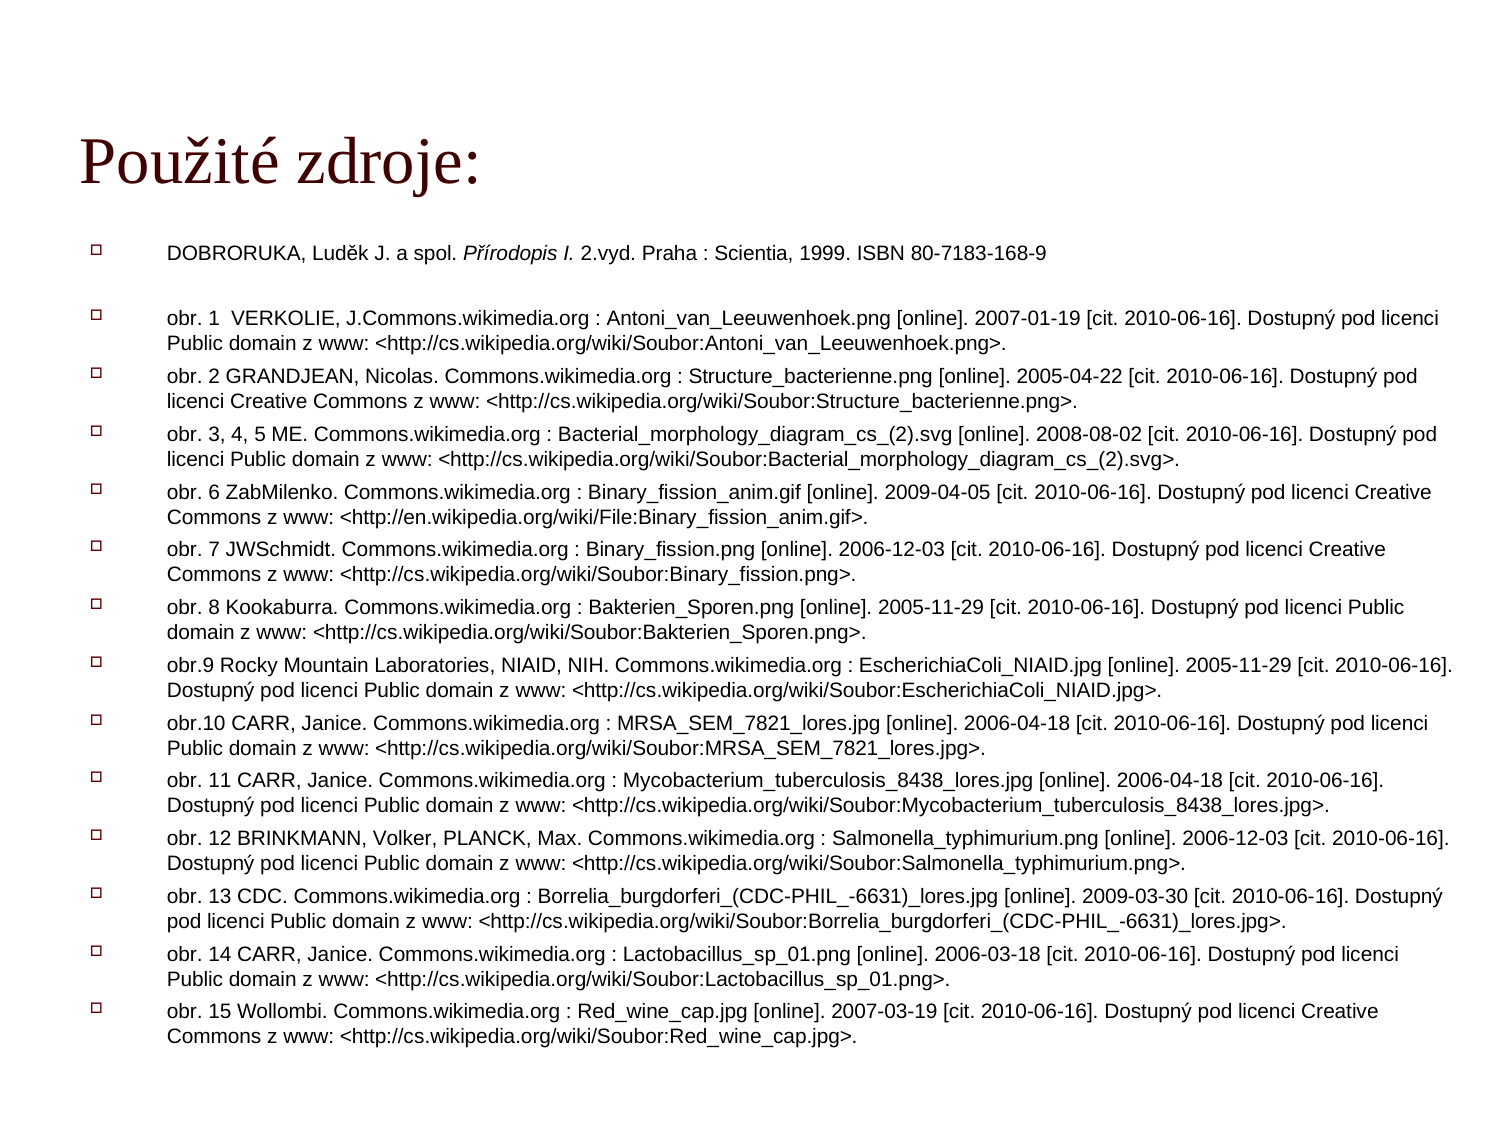

# Použité zdroje:
DOBRORUKA, Luděk J. a spol. Přírodopis I. 2.vyd. Praha : Scientia, 1999. ISBN 80-7183-168-9
obr. 1 VERKOLIE, J.Commons.wikimedia.org : Antoni_van_Leeuwenhoek.png [online]. 2007-01-19 [cit. 2010-06-16]. Dostupný pod licenci Public domain z www: <http://cs.wikipedia.org/wiki/Soubor:Antoni_van_Leeuwenhoek.png>.
obr. 2 GRANDJEAN, Nicolas. Commons.wikimedia.org : Structure_bacterienne.png [online]. 2005-04-22 [cit. 2010-06-16]. Dostupný pod licenci Creative Commons z www: <http://cs.wikipedia.org/wiki/Soubor:Structure_bacterienne.png>.
obr. 3, 4, 5 ME. Commons.wikimedia.org : Bacterial_morphology_diagram_cs_(2).svg [online]. 2008-08-02 [cit. 2010-06-16]. Dostupný pod licenci Public domain z www: <http://cs.wikipedia.org/wiki/Soubor:Bacterial_morphology_diagram_cs_(2).svg>.
obr. 6 ZabMilenko. Commons.wikimedia.org : Binary_fission_anim.gif [online]. 2009-04-05 [cit. 2010-06-16]. Dostupný pod licenci Creative Commons z www: <http://en.wikipedia.org/wiki/File:Binary_fission_anim.gif>.
obr. 7 JWSchmidt. Commons.wikimedia.org : Binary_fission.png [online]. 2006-12-03 [cit. 2010-06-16]. Dostupný pod licenci Creative Commons z www: <http://cs.wikipedia.org/wiki/Soubor:Binary_fission.png>.
obr. 8 Kookaburra. Commons.wikimedia.org : Bakterien_Sporen.png [online]. 2005-11-29 [cit. 2010-06-16]. Dostupný pod licenci Public domain z www: <http://cs.wikipedia.org/wiki/Soubor:Bakterien_Sporen.png>.
obr.9 Rocky Mountain Laboratories, NIAID, NIH. Commons.wikimedia.org : EscherichiaColi_NIAID.jpg [online]. 2005-11-29 [cit. 2010-06-16]. Dostupný pod licenci Public domain z www: <http://cs.wikipedia.org/wiki/Soubor:EscherichiaColi_NIAID.jpg>.
obr.10 CARR, Janice. Commons.wikimedia.org : MRSA_SEM_7821_lores.jpg [online]. 2006-04-18 [cit. 2010-06-16]. Dostupný pod licenci Public domain z www: <http://cs.wikipedia.org/wiki/Soubor:MRSA_SEM_7821_lores.jpg>.
obr. 11 CARR, Janice. Commons.wikimedia.org : Mycobacterium_tuberculosis_8438_lores.jpg [online]. 2006-04-18 [cit. 2010-06-16]. Dostupný pod licenci Public domain z www: <http://cs.wikipedia.org/wiki/Soubor:Mycobacterium_tuberculosis_8438_lores.jpg>.
obr. 12 BRINKMANN, Volker, PLANCK, Max. Commons.wikimedia.org : Salmonella_typhimurium.png [online]. 2006-12-03 [cit. 2010-06-16]. Dostupný pod licenci Public domain z www: <http://cs.wikipedia.org/wiki/Soubor:Salmonella_typhimurium.png>.
obr. 13 CDC. Commons.wikimedia.org : Borrelia_burgdorferi_(CDC-PHIL_-6631)_lores.jpg [online]. 2009-03-30 [cit. 2010-06-16]. Dostupný pod licenci Public domain z www: <http://cs.wikipedia.org/wiki/Soubor:Borrelia_burgdorferi_(CDC-PHIL_-6631)_lores.jpg>.
obr. 14 CARR, Janice. Commons.wikimedia.org : Lactobacillus_sp_01.png [online]. 2006-03-18 [cit. 2010-06-16]. Dostupný pod licenci Public domain z www: <http://cs.wikipedia.org/wiki/Soubor:Lactobacillus_sp_01.png>.
obr. 15 Wollombi. Commons.wikimedia.org : Red_wine_cap.jpg [online]. 2007-03-19 [cit. 2010-06-16]. Dostupný pod licenci Creative Commons z www: <http://cs.wikipedia.org/wiki/Soubor:Red_wine_cap.jpg>.